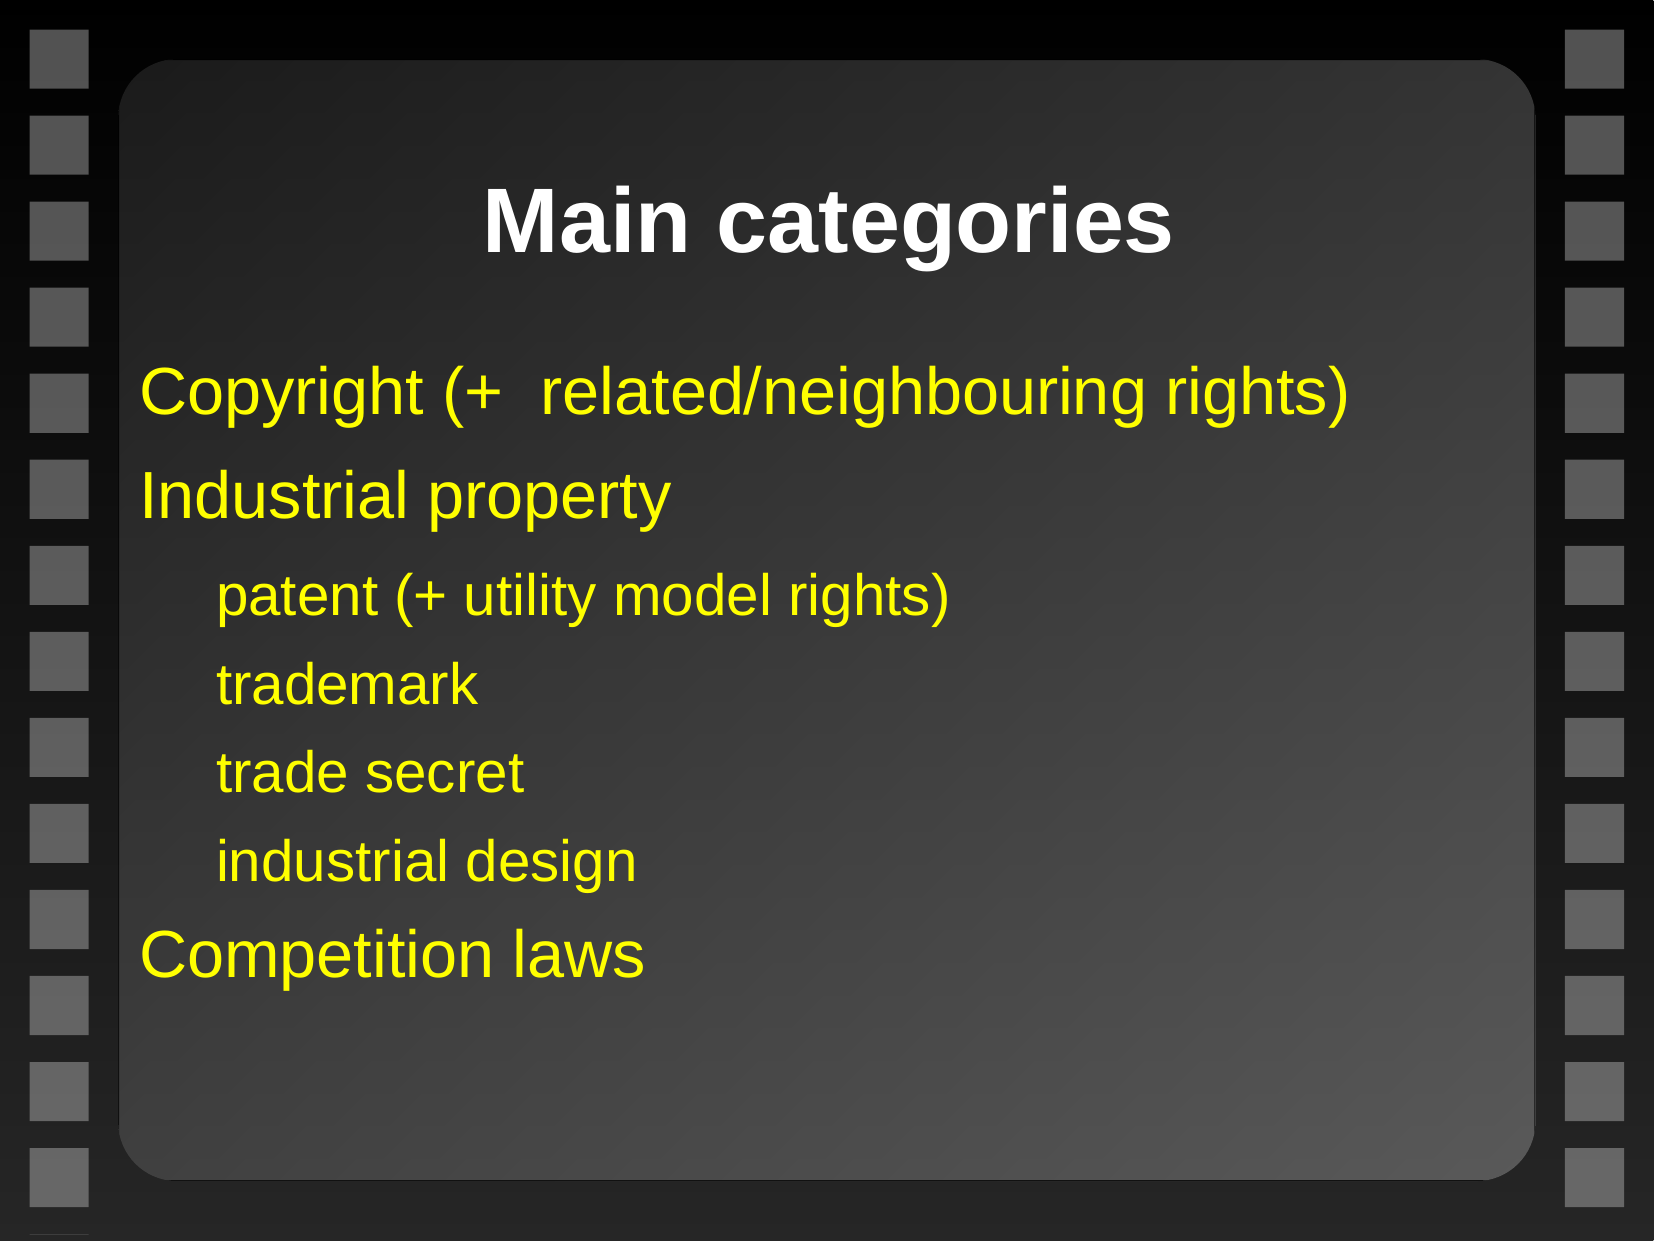

# Main categories
Copyright (+ related/neighbouring rights)
Industrial property
patent (+ utility model rights)
trademark
trade secret
industrial design
Competition laws